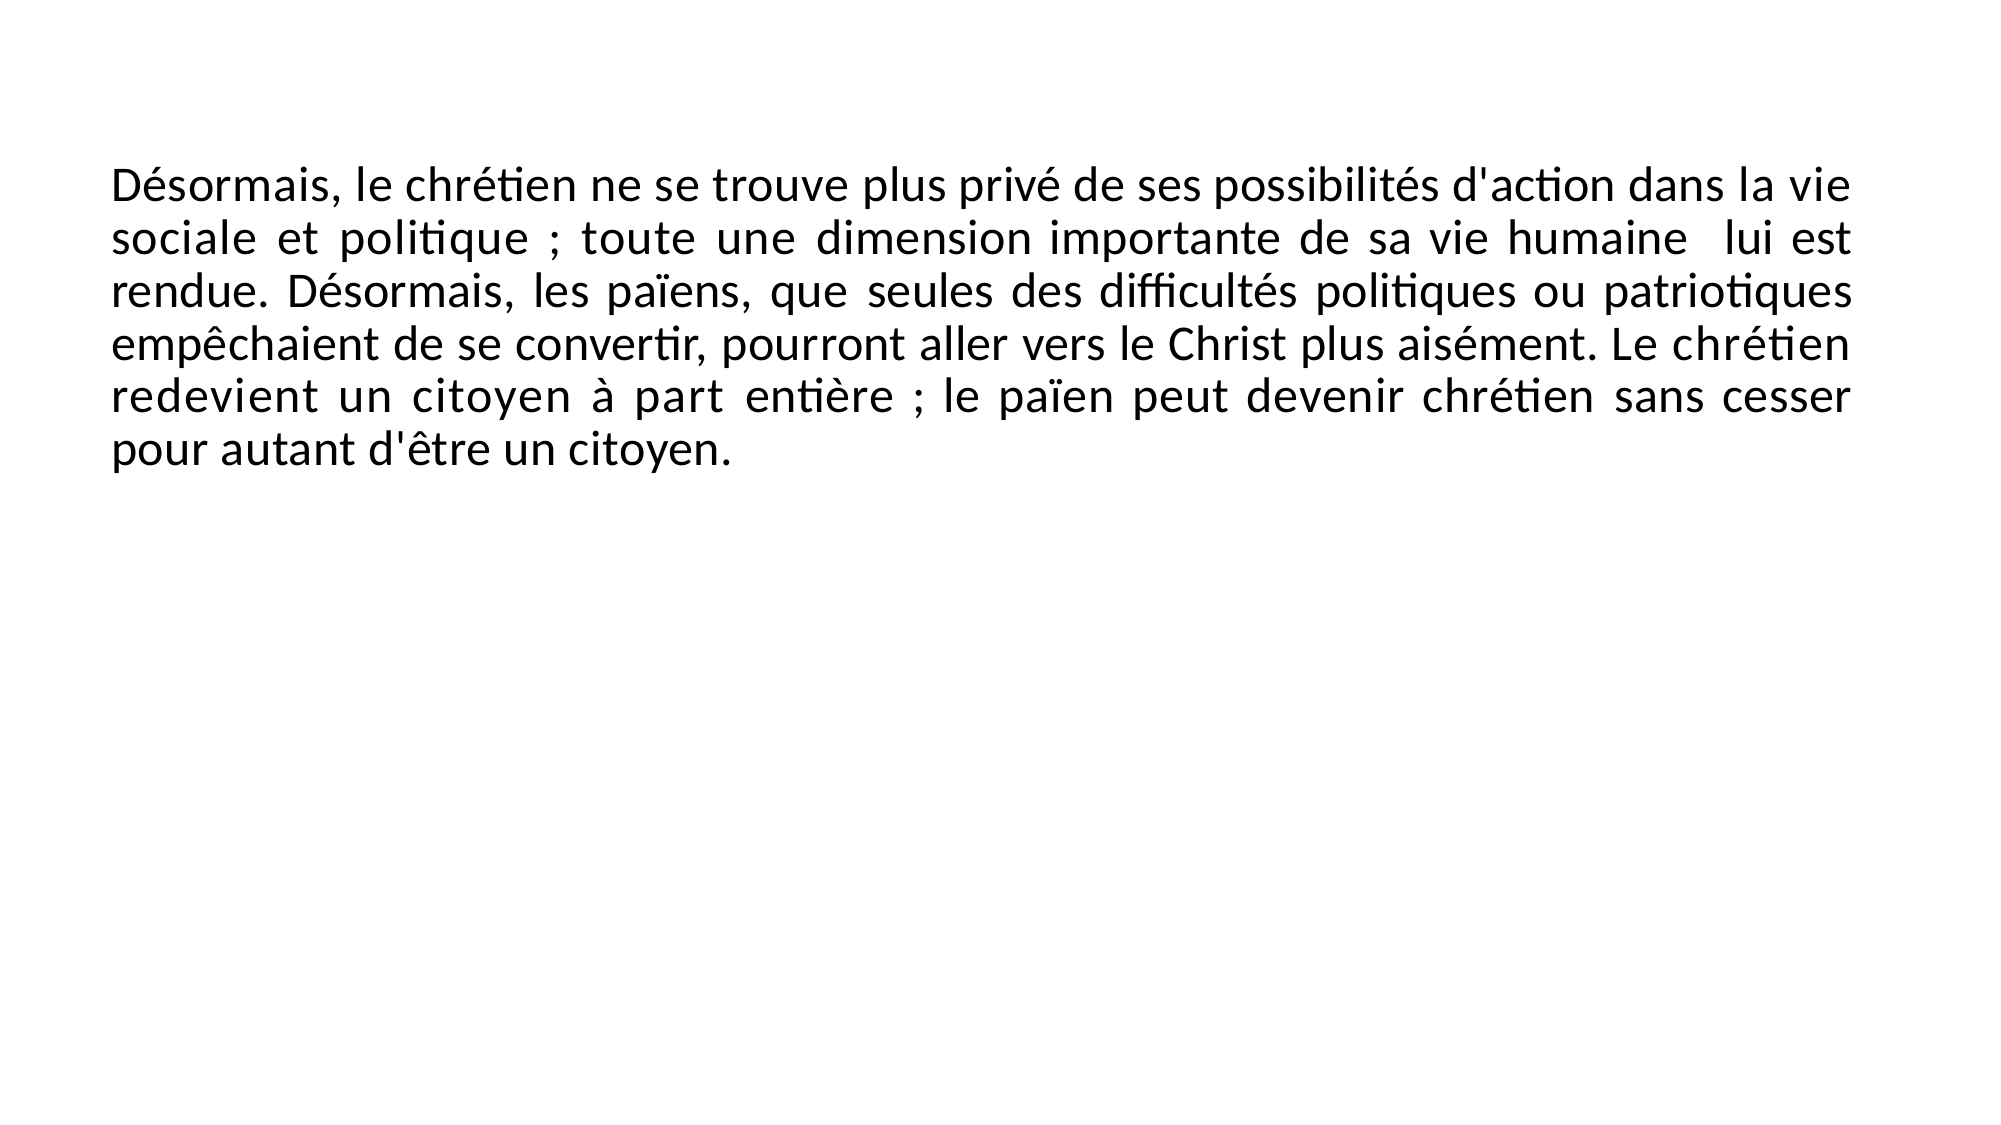

Désormais, le chrétien ne se trouve plus privé de ses possibilités d'action dans la vie sociale et politique ; toute une dimension importante de sa vie humaine lui est rendue. Désormais, les païens, que seules des difficultés politiques ou patrio­tiques empêchaient de se convertir, pour­ront aller vers le Christ plus aisément. Le chrétien redevient un citoyen à part entière ; le païen peut devenir chrétien sans cesser pour autant d'être un citoyen.